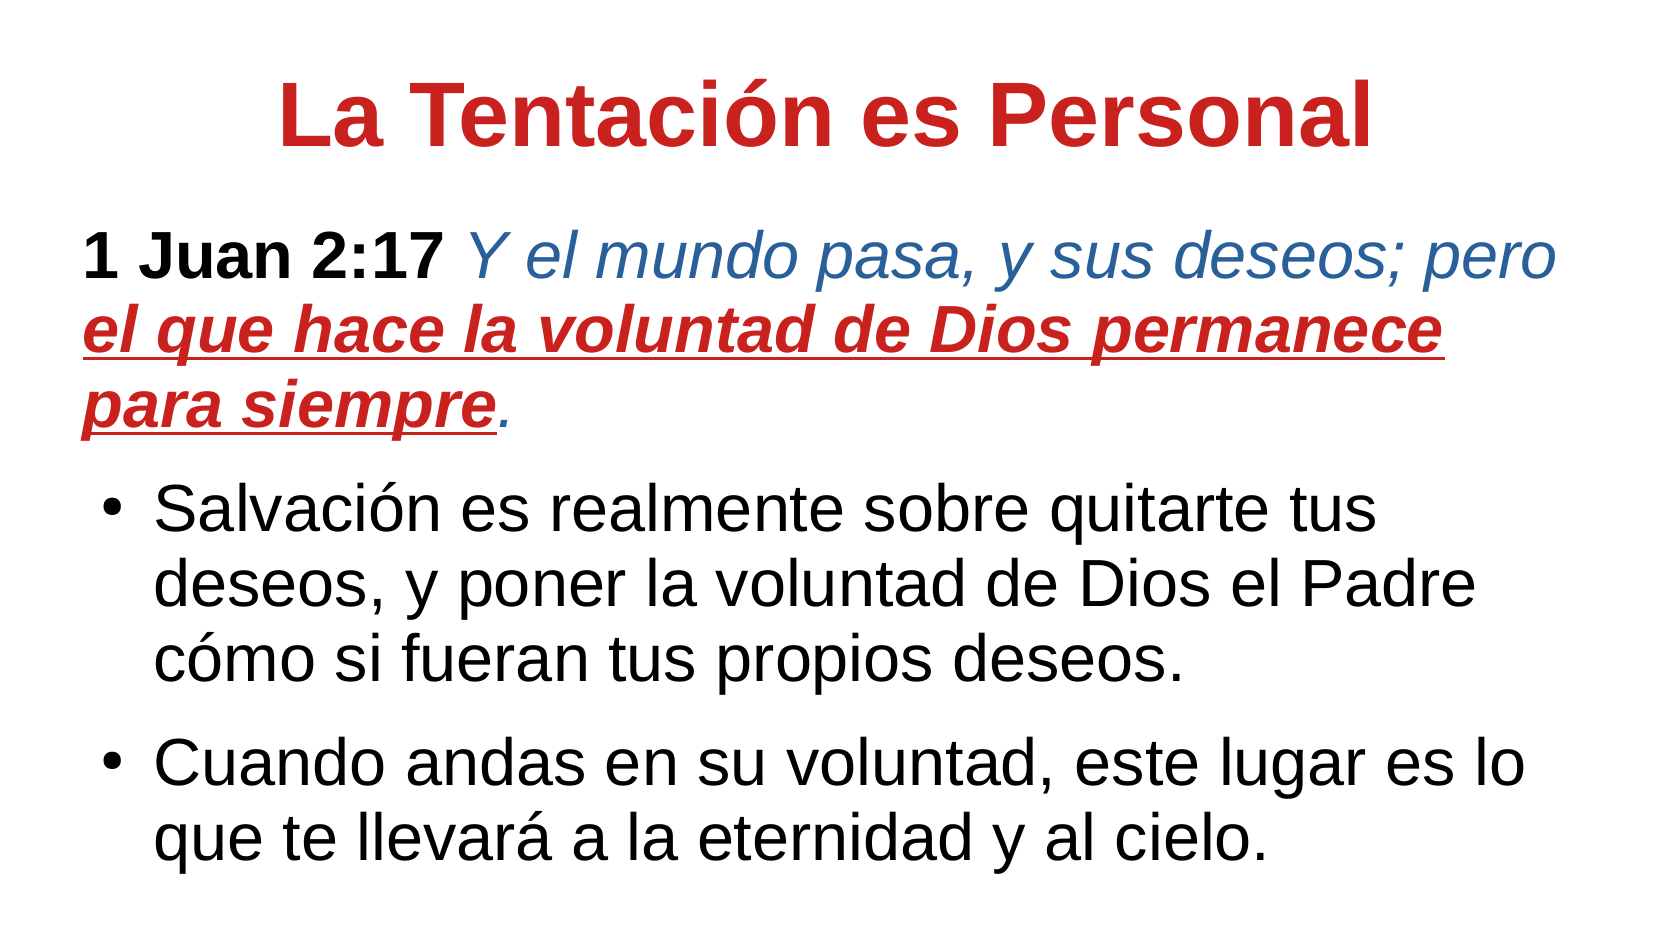

# La Tentación es Personal
1 Juan 2:17 Y el mundo pasa, y sus deseos; pero el que hace la voluntad de Dios permanece para siempre.
Salvación es realmente sobre quitarte tus deseos, y poner la voluntad de Dios el Padre cómo si fueran tus propios deseos.
Cuando andas en su voluntad, este lugar es lo que te llevará a la eternidad y al cielo.